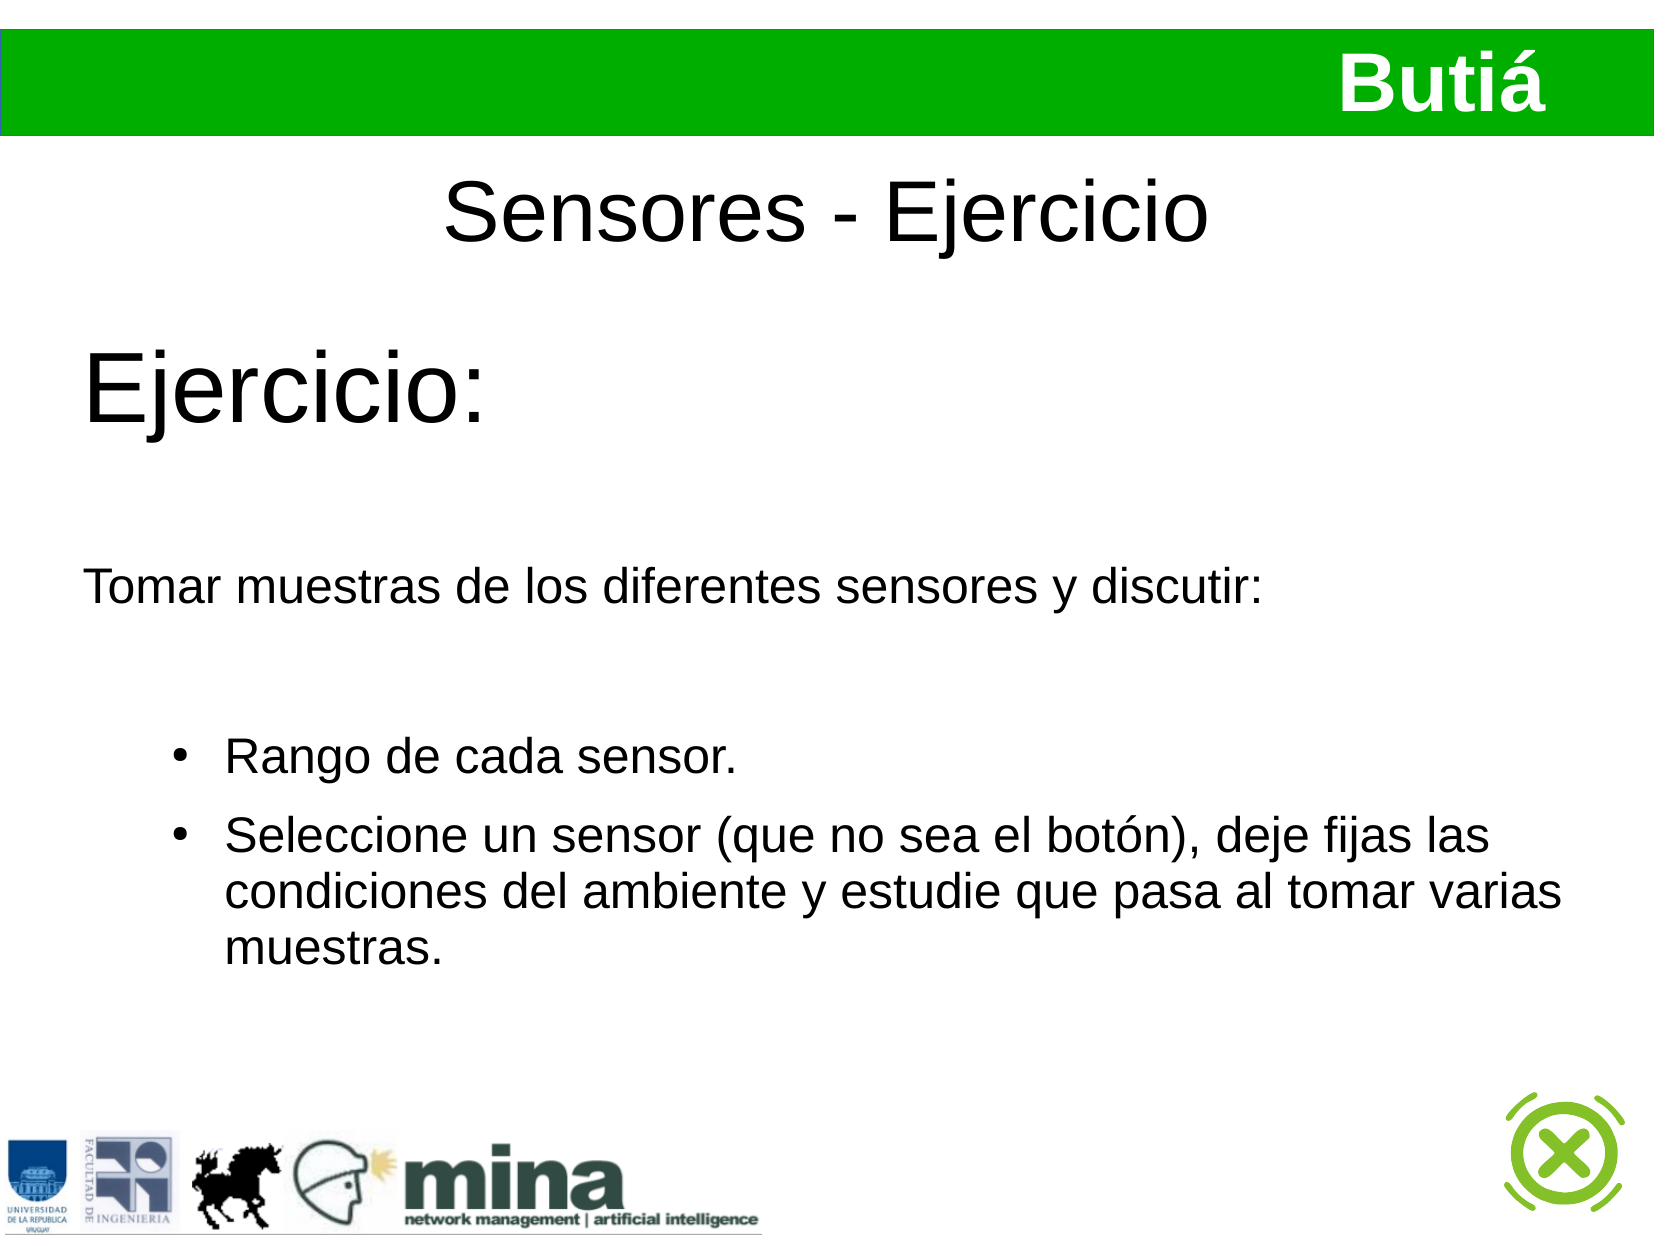

# Sensores - Ejercicio
Ejercicio:
Tomar muestras de los diferentes sensores y discutir:
Rango de cada sensor.
Seleccione un sensor (que no sea el botón), deje fijas las condiciones del ambiente y estudie que pasa al tomar varias muestras.